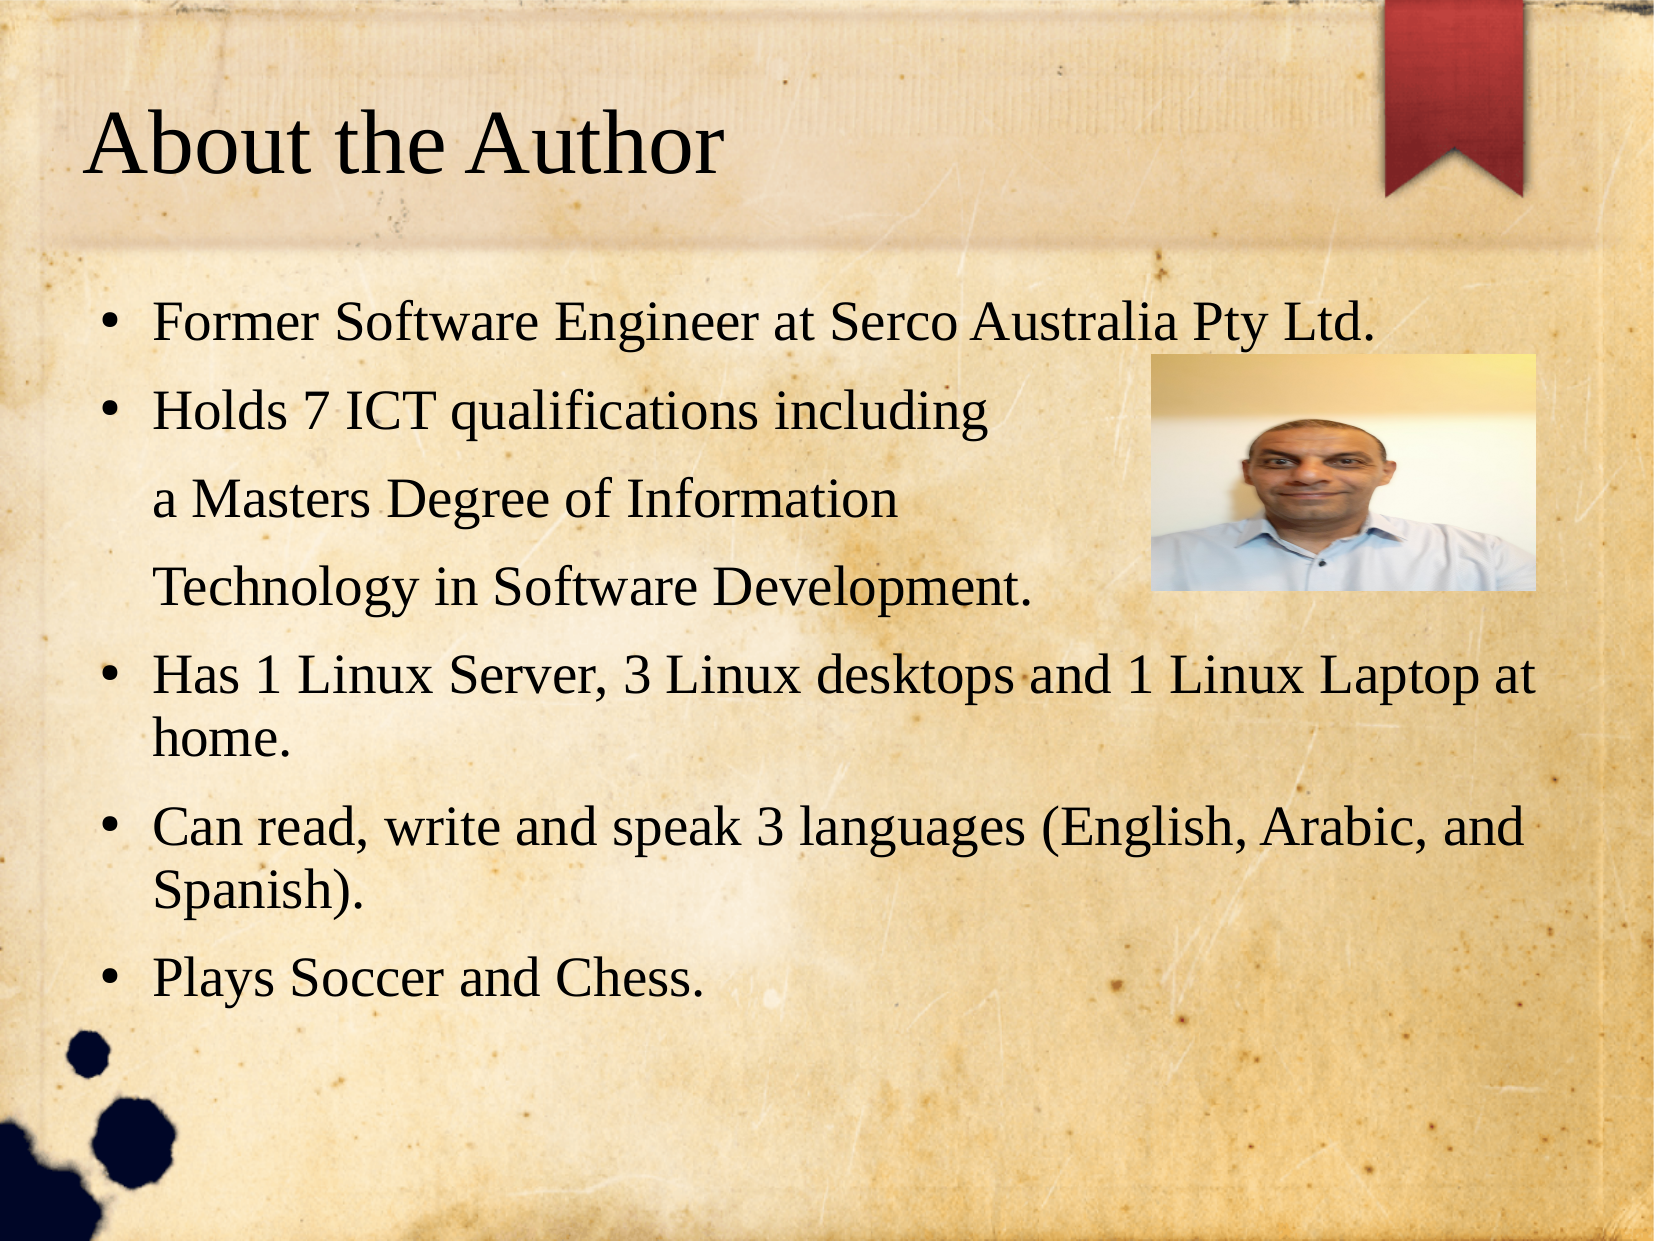

# About the Author
Former Software Engineer at Serco Australia Pty Ltd.
Holds 7 ICT qualifications including
a Masters Degree of Information
Technology in Software Development.
Has 1 Linux Server, 3 Linux desktops and 1 Linux Laptop at home.
Can read, write and speak 3 languages (English, Arabic, and Spanish).
Plays Soccer and Chess.